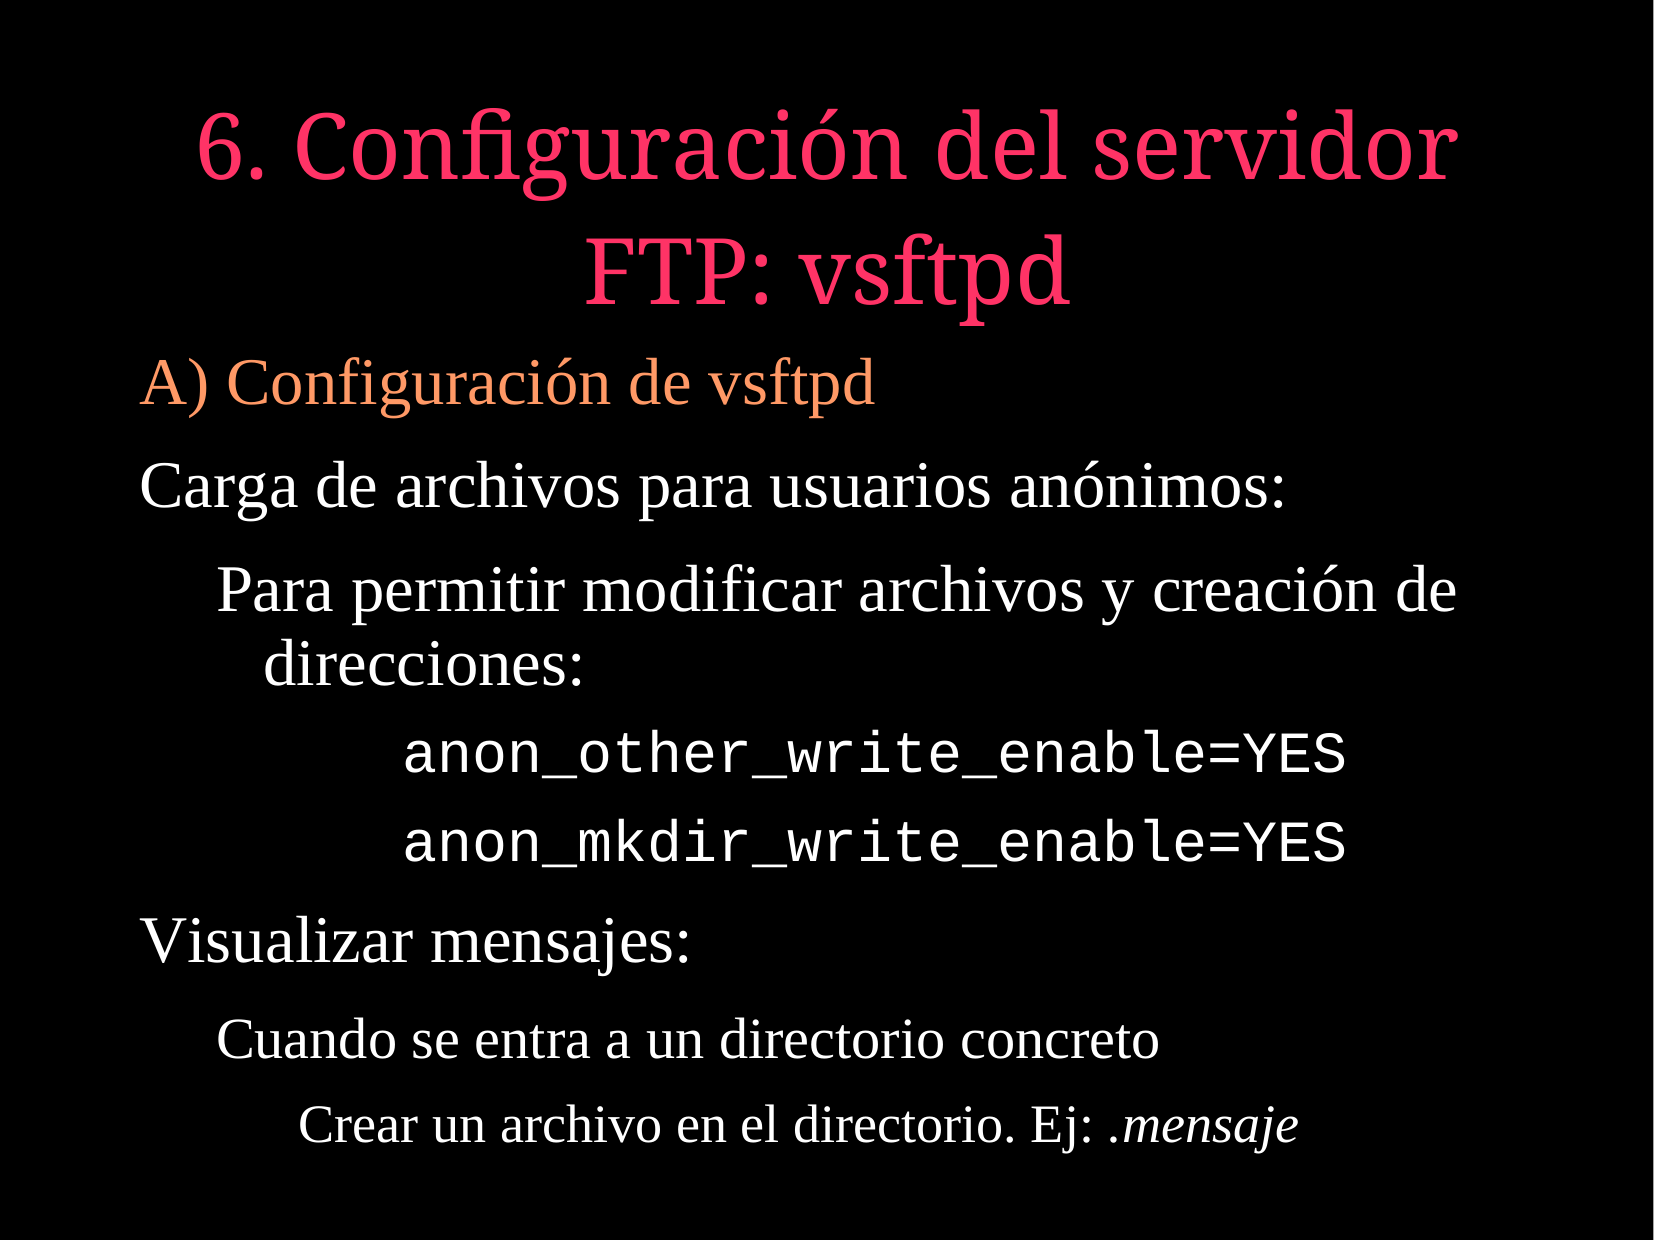

# 6. Configuración del servidor FTP: vsftpd
A) Configuración de vsftpd
Carga de archivos para usuarios anónimos:
Para permitir modificar archivos y creación de direcciones:
anon_other_write_enable=YES
anon_mkdir_write_enable=YES
Visualizar mensajes:
Cuando se entra a un directorio concreto
Crear un archivo en el directorio. Ej: .mensaje